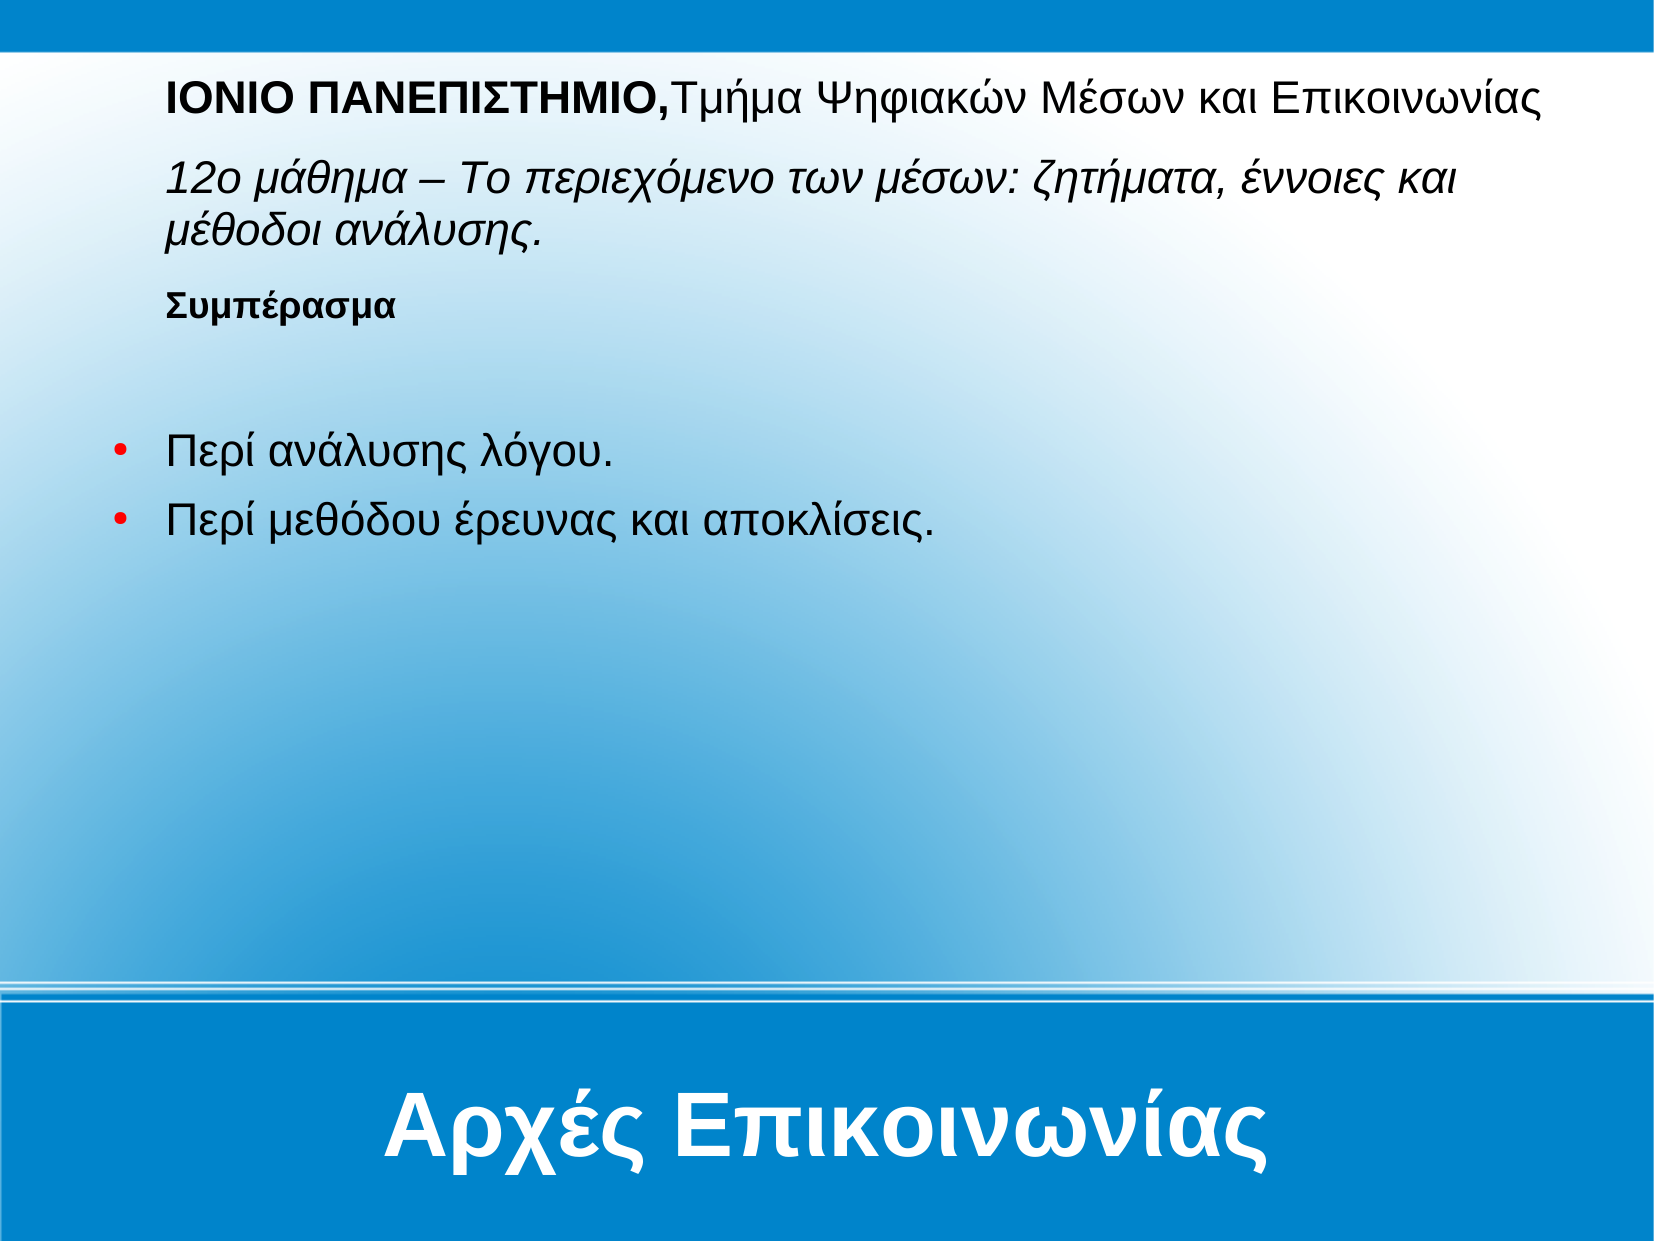

ΙΟΝΙΟ ΠΑΝΕΠΙΣΤΗΜΙΟ,Τμήμα Ψηφιακών Μέσων και Επικοινωνίας
12ο μάθημα – Το περιεχόμενο των μέσων: ζητήματα, έννοιες και μέθοδοι ανάλυσης.
Συμπέρασμα
Περί ανάλυσης λόγου.
Περί μεθόδου έρευνας και αποκλίσεις.
# Αρχές Επικοινωνίας